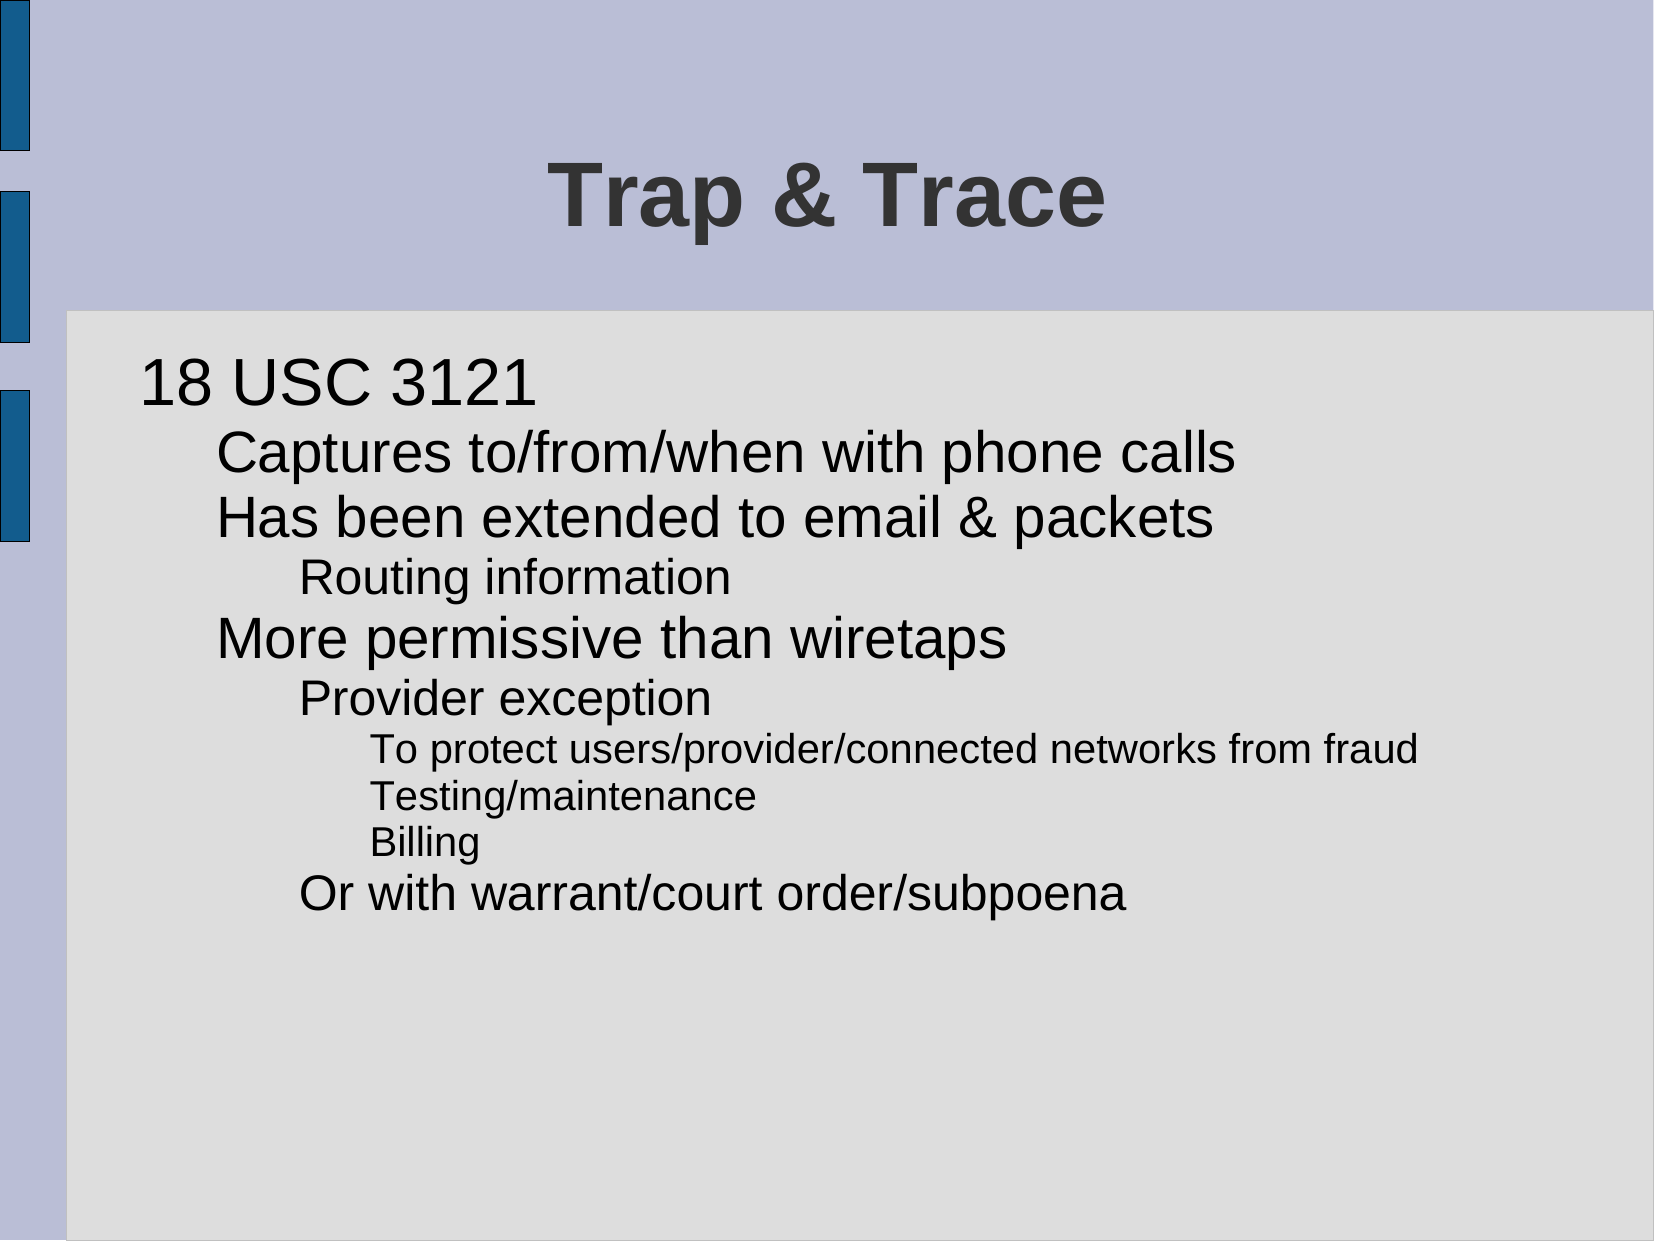

# Trap & Trace
18 USC 3121
Captures to/from/when with phone calls
Has been extended to email & packets
Routing information
More permissive than wiretaps
Provider exception
To protect users/provider/connected networks from fraud
Testing/maintenance
Billing
Or with warrant/court order/subpoena